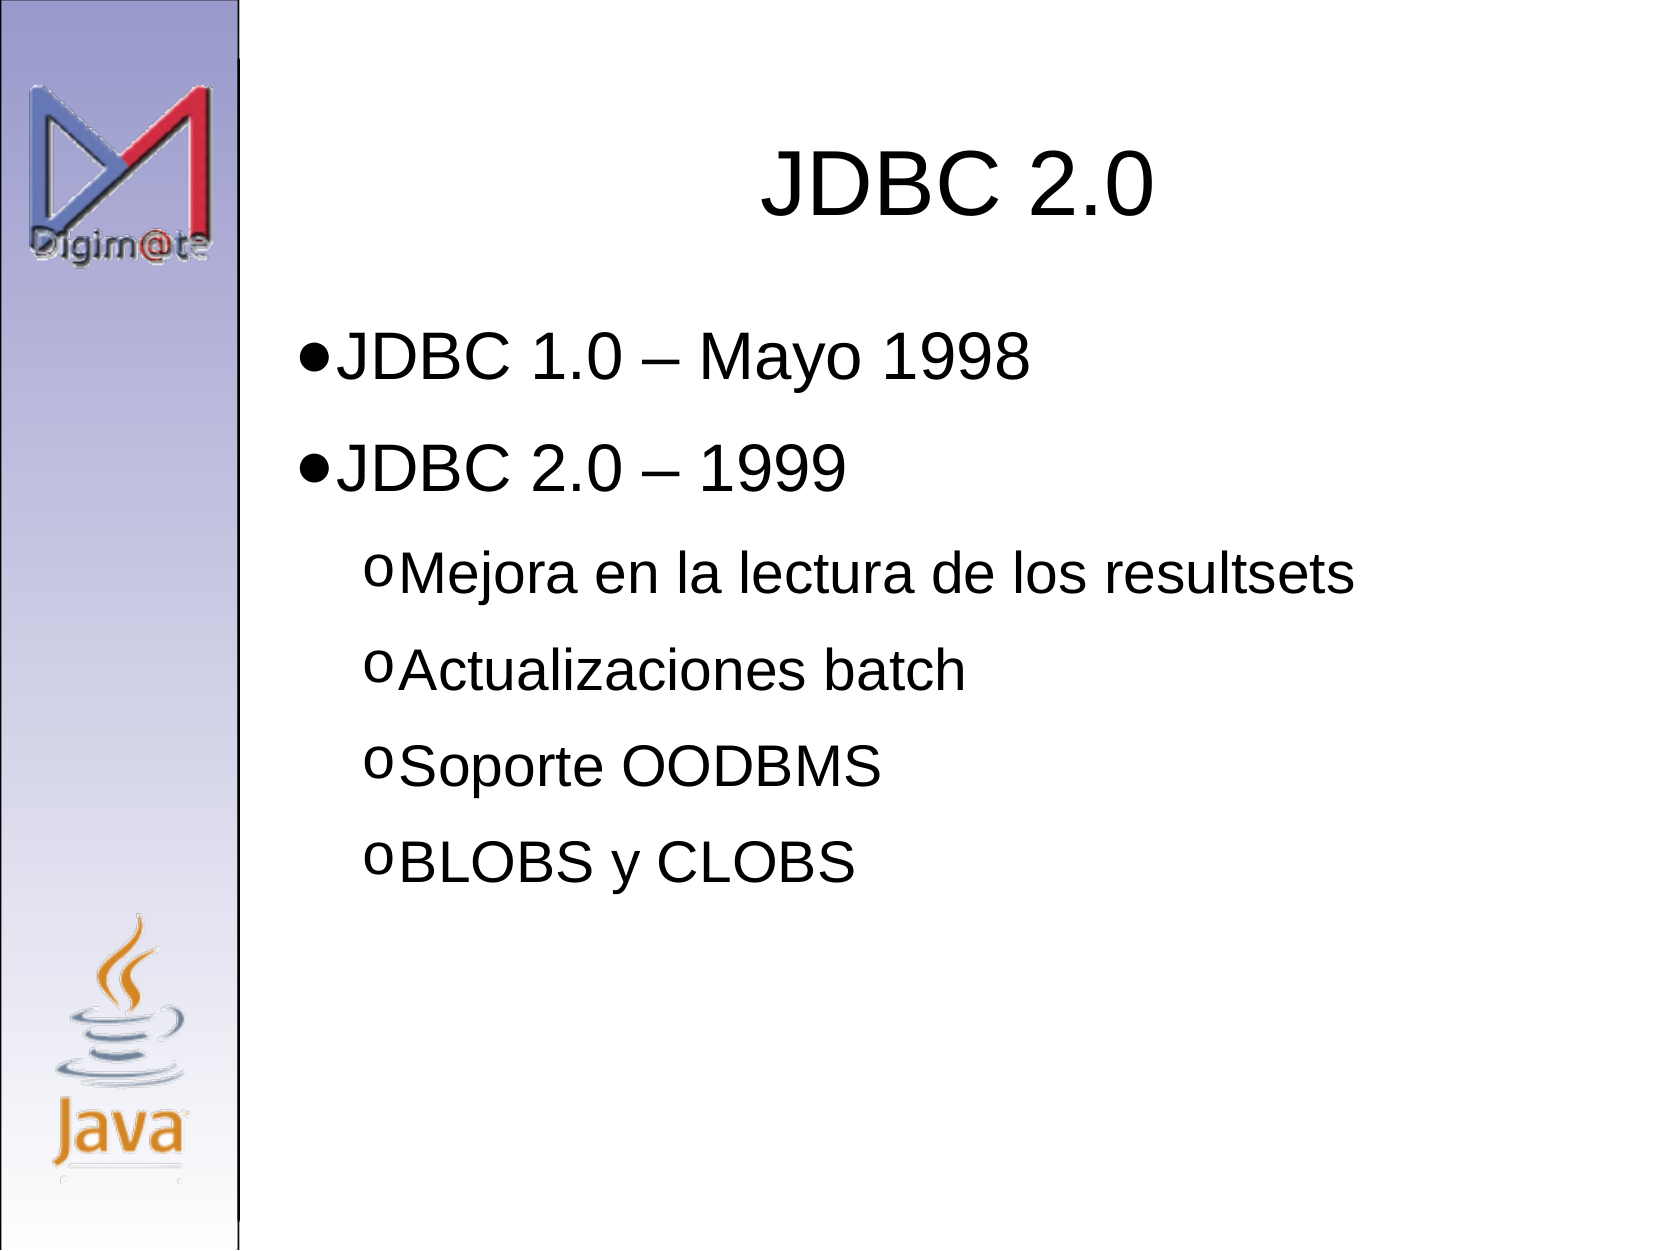

# JDBC 2.0
JDBC 1.0 – Mayo 1998
JDBC 2.0 – 1999
Mejora en la lectura de los resultsets
Actualizaciones batch
Soporte OODBMS
BLOBS y CLOBS